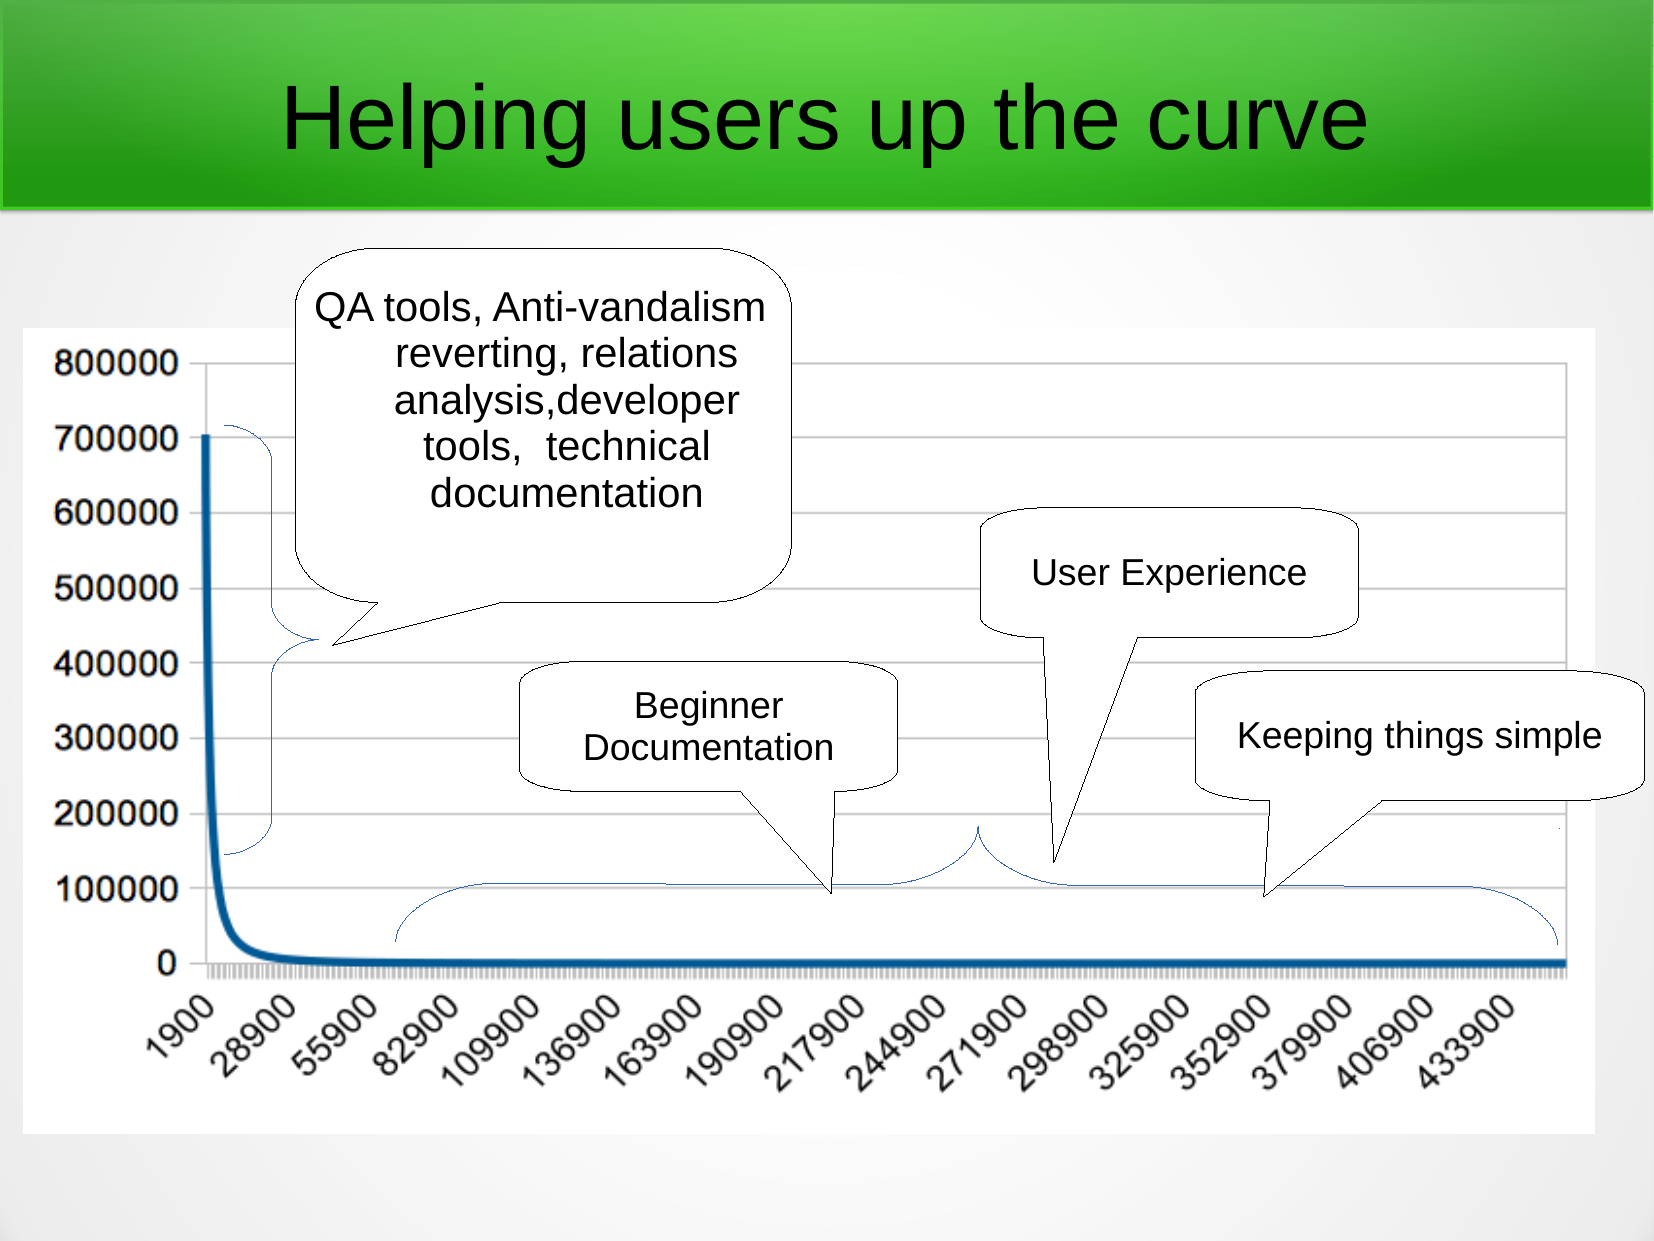

# Helping users up the curve
QA tools, Anti-vandalism reverting, relations analysis,developer tools, technical documentation
User Experience
Beginner
Documentation
Keeping things simple